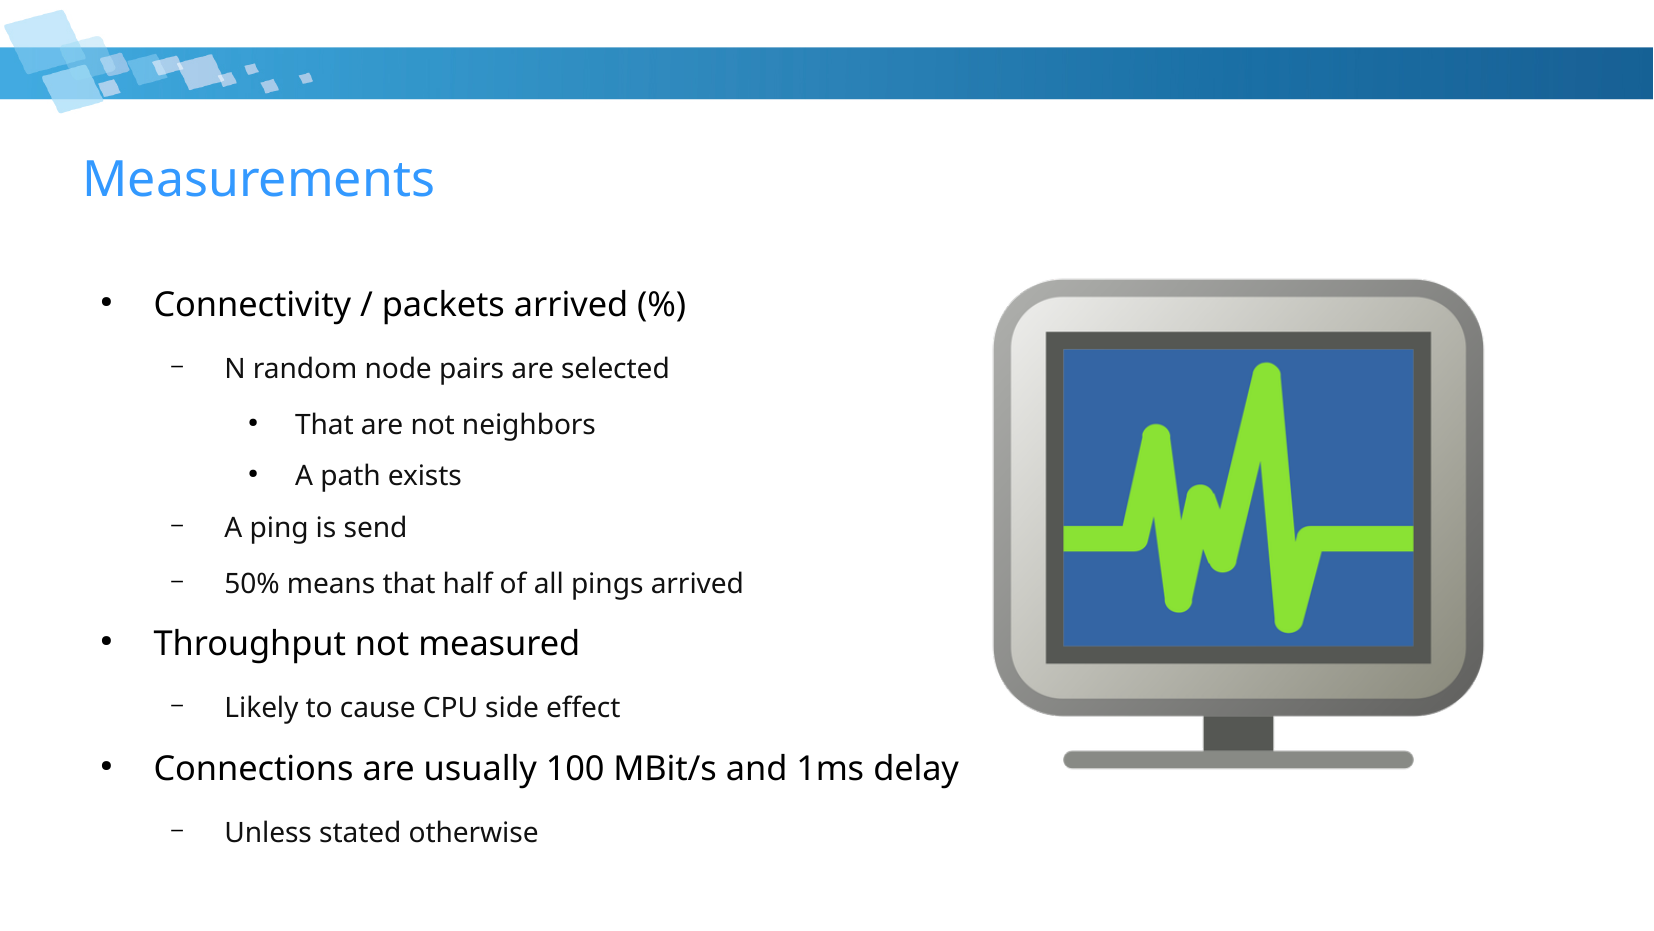

# Measurements
Connectivity / packets arrived (%)
N random node pairs are selected
That are not neighbors
A path exists
A ping is send
50% means that half of all pings arrived
Throughput not measured
Likely to cause CPU side effect
Connections are usually 100 MBit/s and 1ms delay
Unless stated otherwise